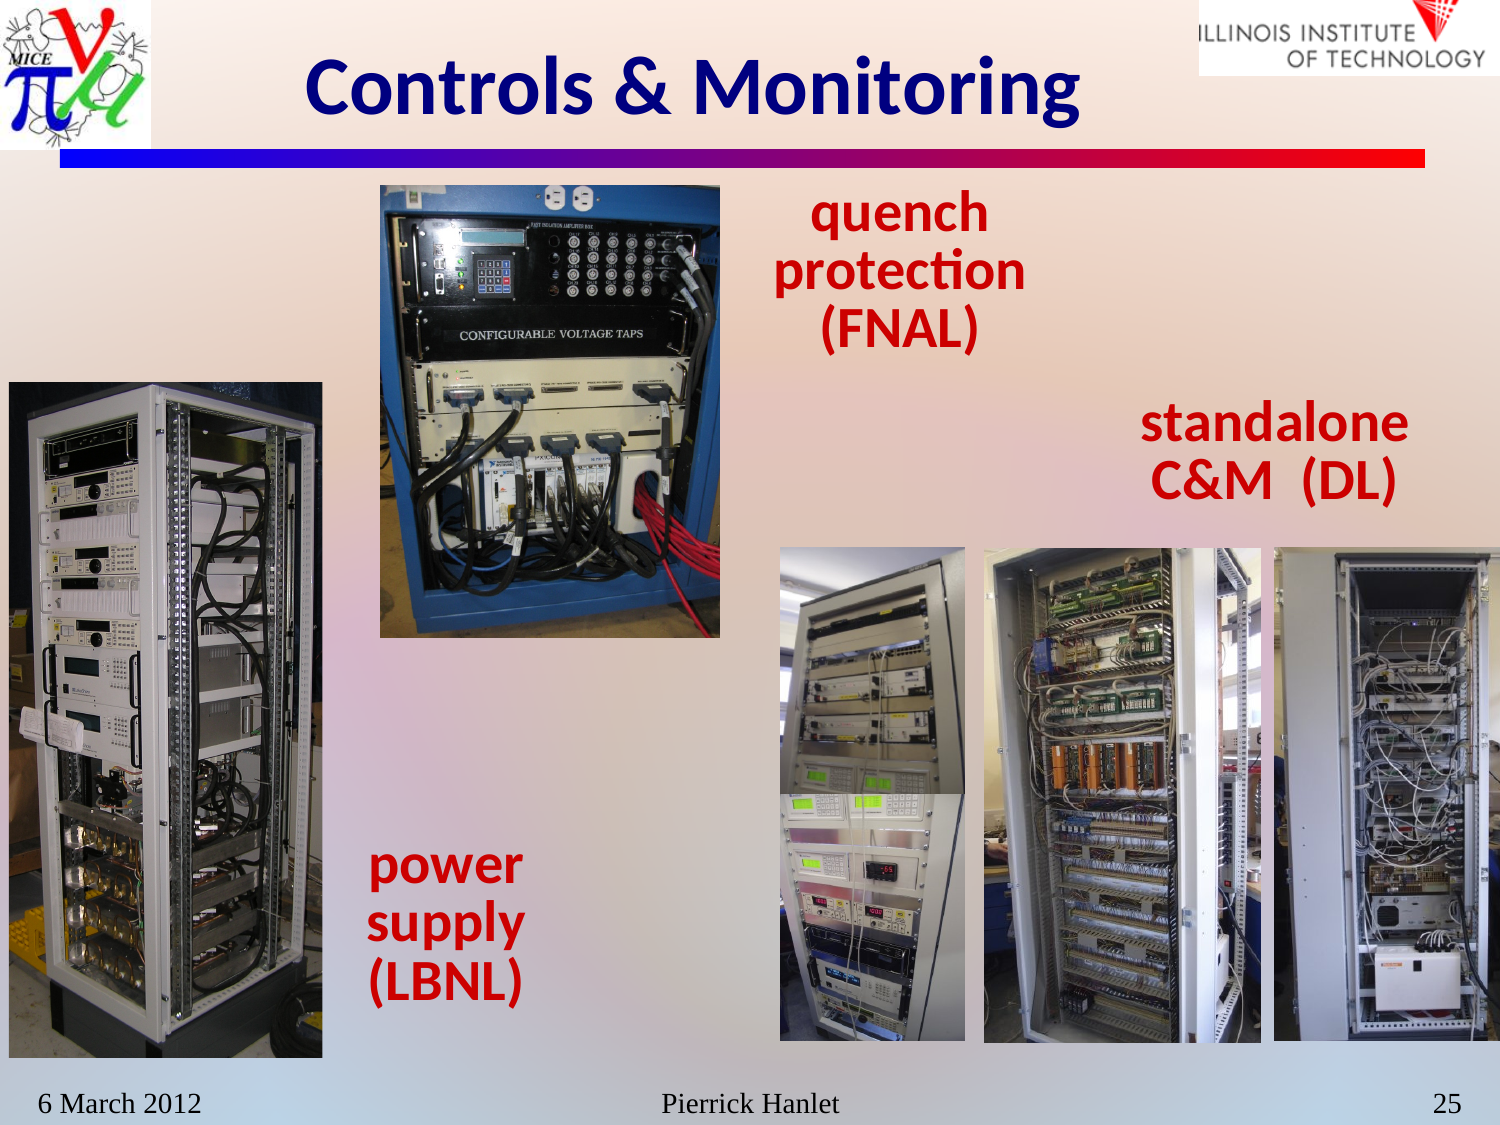

# Controls & Monitoring
quench
protection
(FNAL)
standalone
C&M (DL)
power
supply
(LBNL)
25